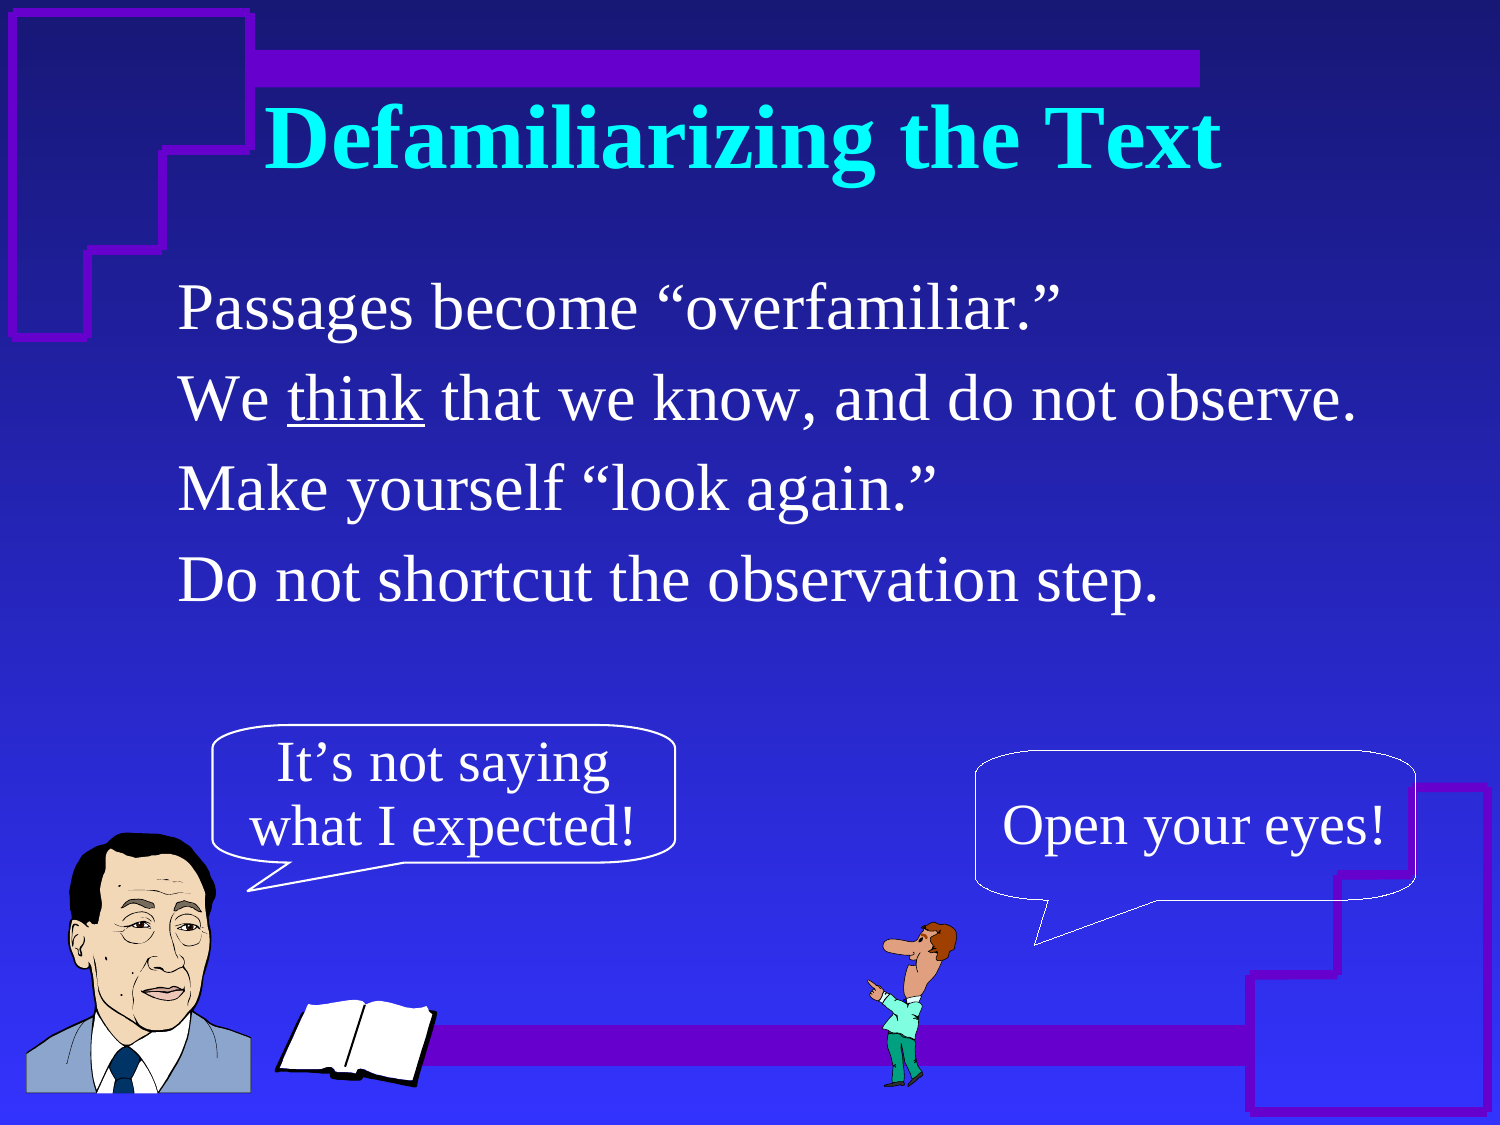

# Defamiliarizing the Text
Passages become “overfamiliar.”
We think that we know, and do not observe.
Make yourself “look again.”
Do not shortcut the observation step.
It’s not saying what I expected!
Open your eyes!